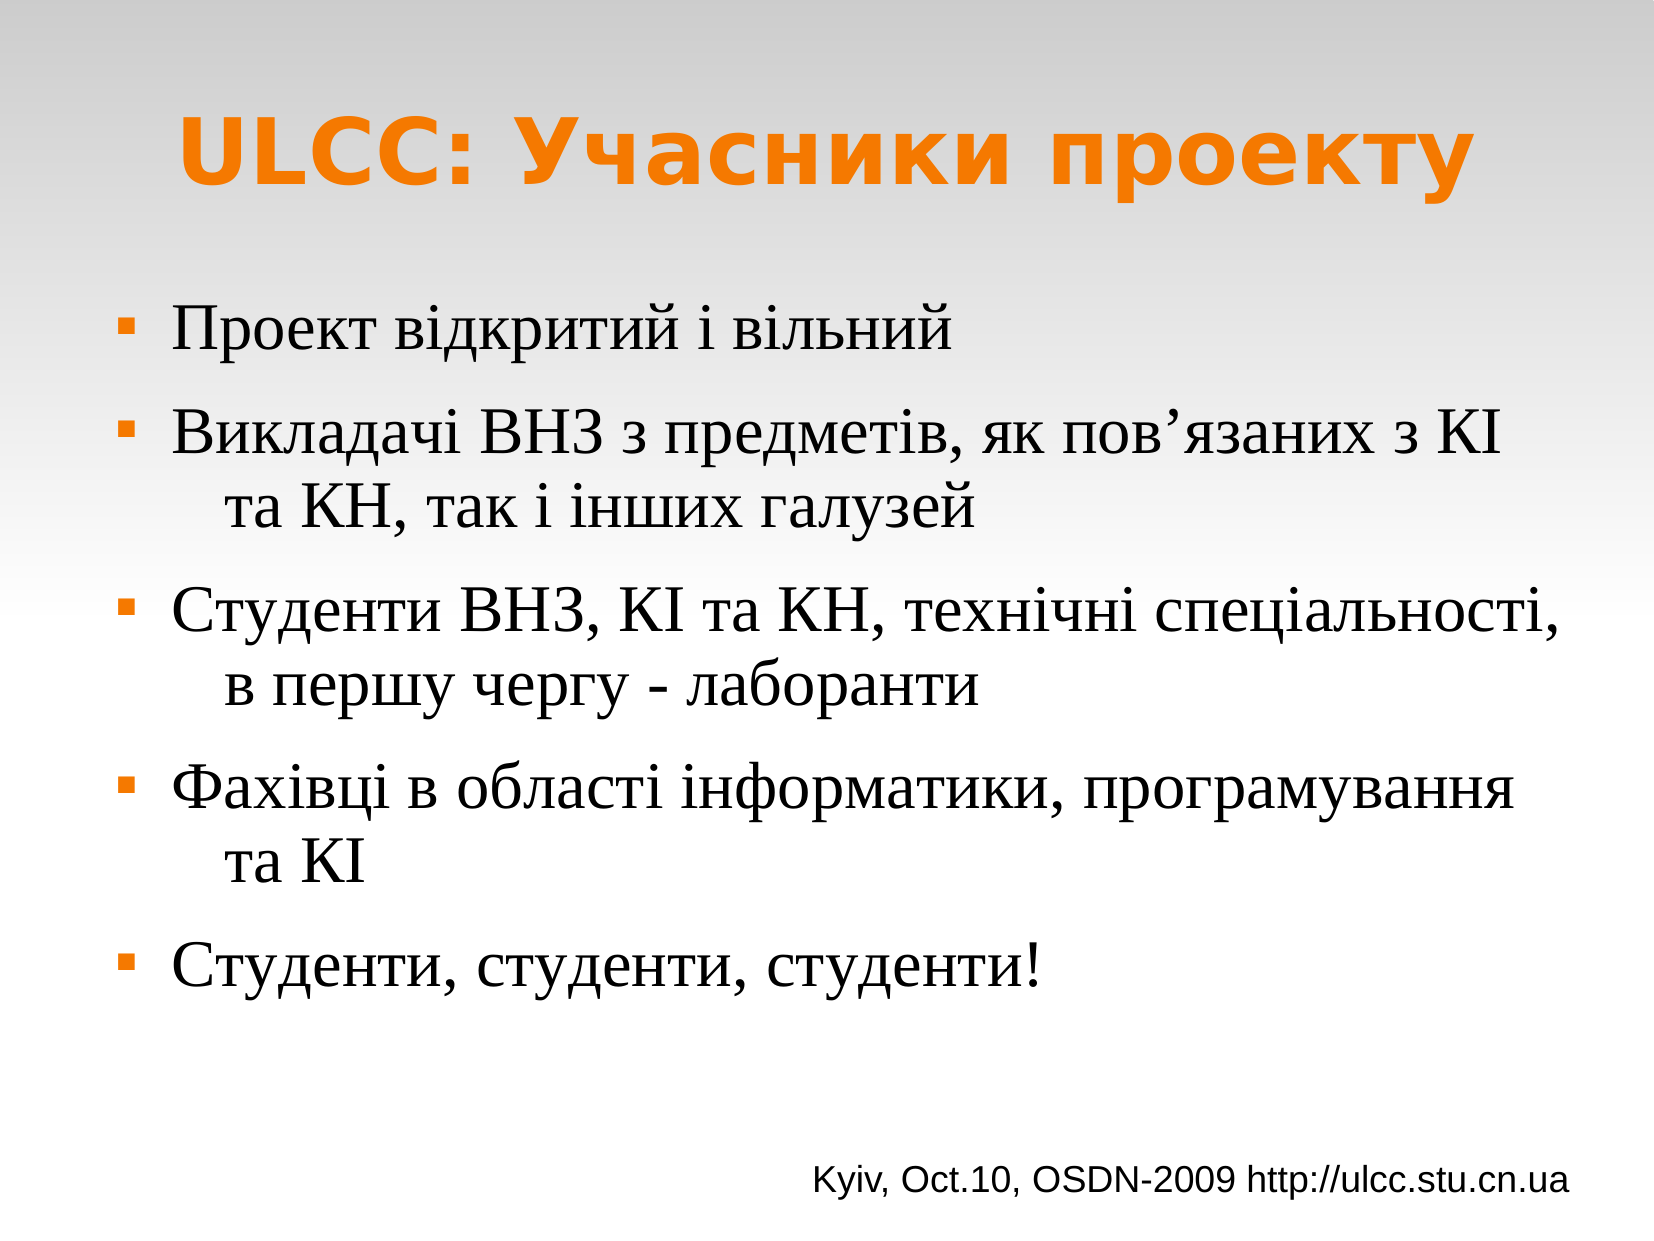

# ULCC: Учасники проекту
Проект відкритий і вільний
Викладачі ВНЗ з предметів, як пов’язаних з КІ та КН, так і інших галузей
Студенти ВНЗ, КІ та КН, технічні спеціальності, в першу чергу - лаборанти
Фахівці в області інформатики, програмування та КІ
Студенти, студенти, студенти!
Kyiv, Oct.10, OSDN-2009 http://ulcc.stu.cn.ua